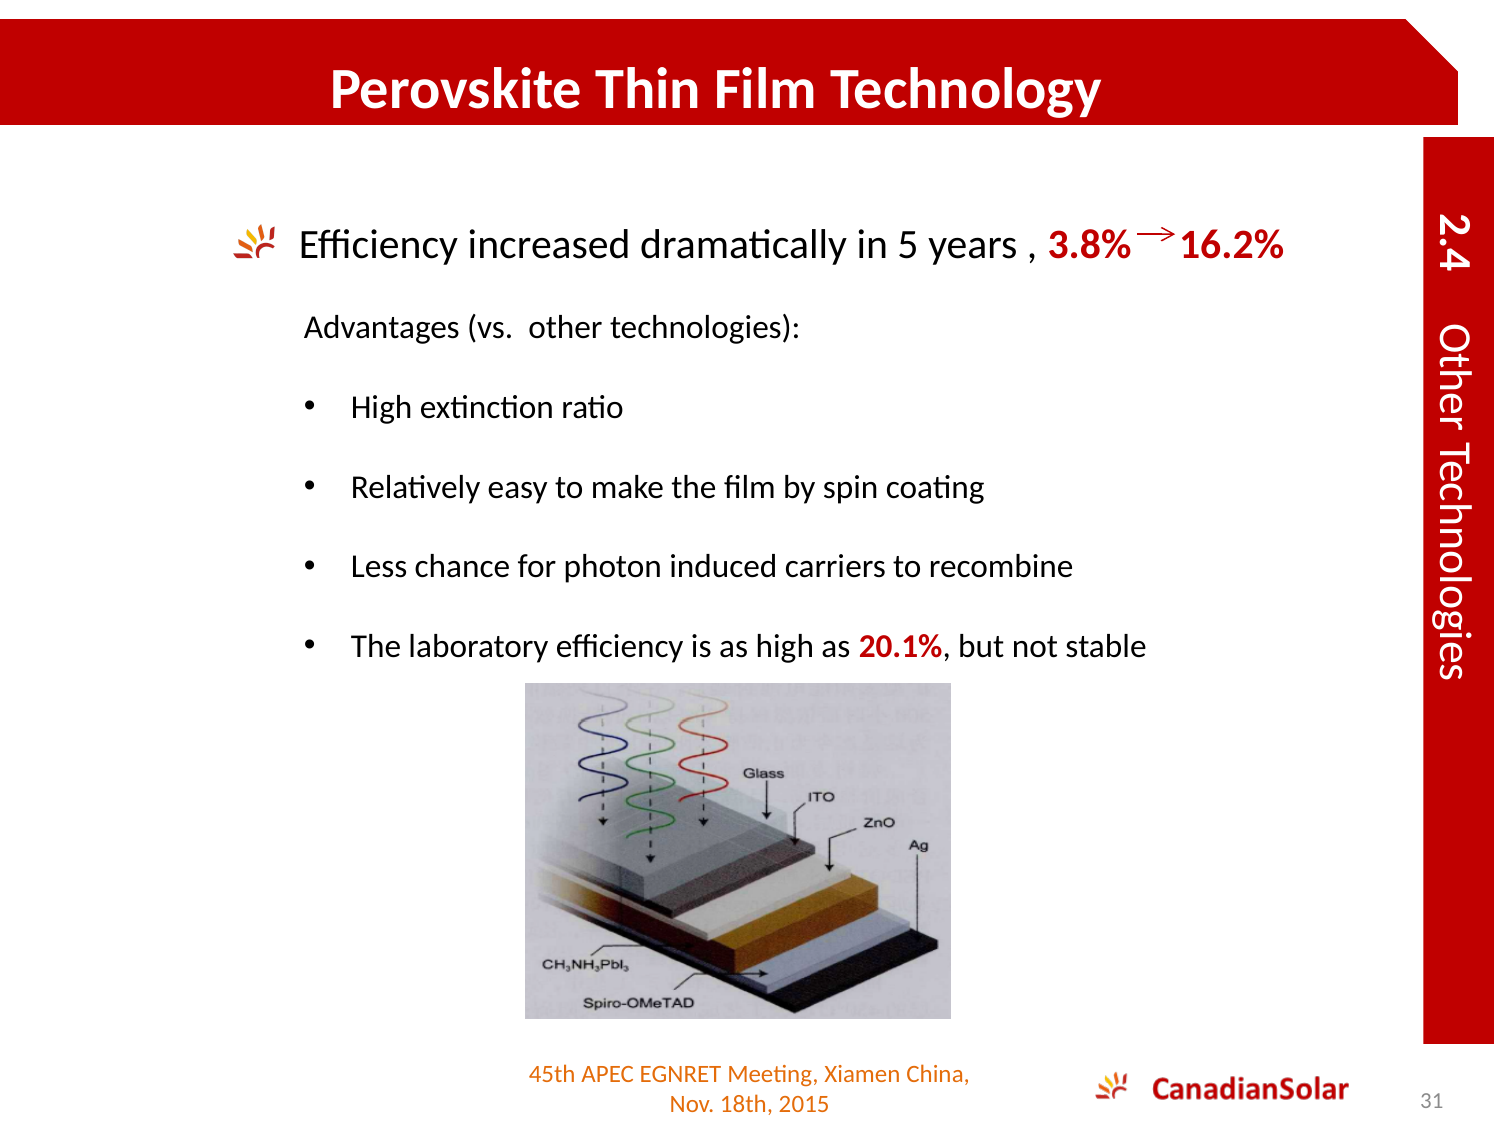

Perovskite Thin Film Technology
 2.4 Other Technologies
 Efficiency increased dramatically in 5 years , 3.8% 16.2%
Advantages (vs. other technologies):
High extinction ratio
Relatively easy to make the film by spin coating
Less chance for photon induced carriers to recombine
The laboratory efficiency is as high as 20.1%, but not stable
45th APEC EGNRET Meeting, Xiamen China, Nov. 18th, 2015